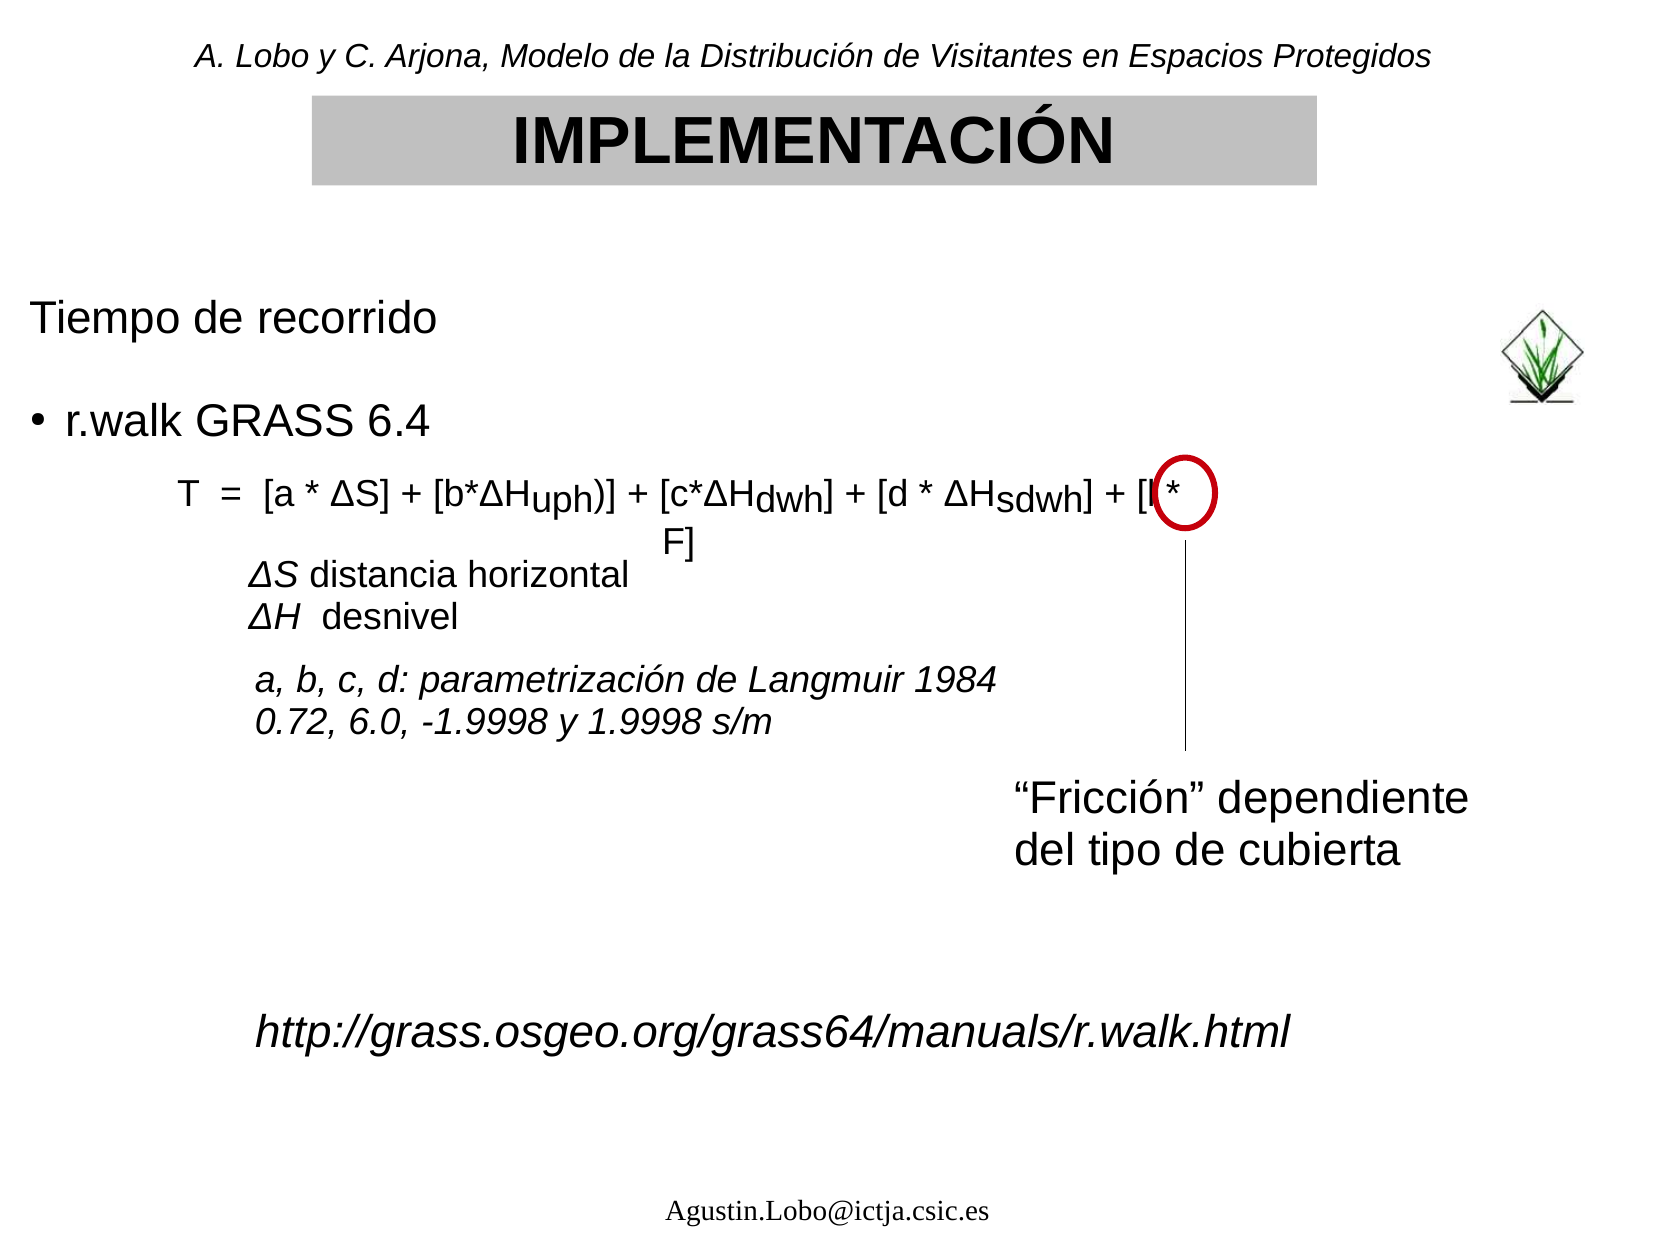

IMPLEMENTACIÓN
Tiempo de recorrido
r.walk GRASS 6.4
T = [a * ΔS] + [b*ΔHuph)] + [c*ΔHdwh] + [d * ΔHsdwh] + [l * F]
ΔS distancia horizontal
ΔH desnivel
a, b, c, d: parametrización de Langmuir 1984
0.72, 6.0, -1.9998 y 1.9998 s/m
“Fricción” dependiente
del tipo de cubierta
http://grass.osgeo.org/grass64/manuals/r.walk.html